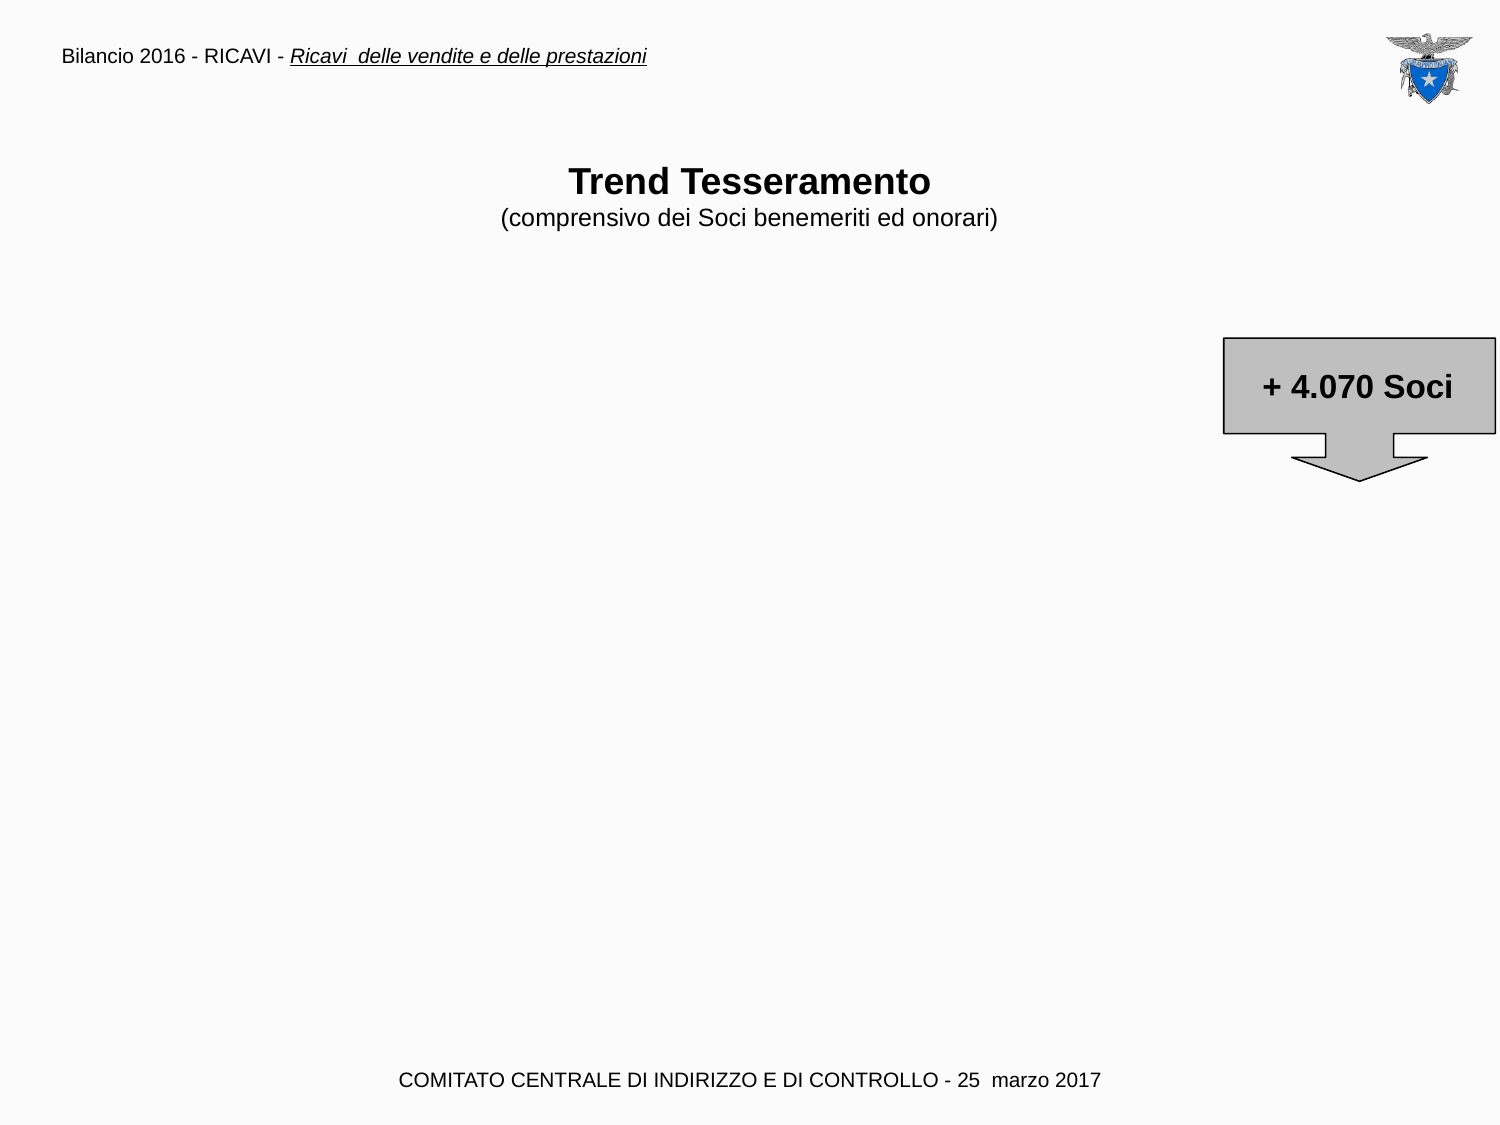

Bilancio 2016 - RICAVI - Ricavi delle vendite e delle prestazioni
Trend Tesseramento
(comprensivo dei Soci benemeriti ed onorari)
### Chart
| Category | |
|---|---|
+ 4.070 Soci
COMITATO CENTRALE DI INDIRIZZO E DI CONTROLLO - 25 marzo 2017